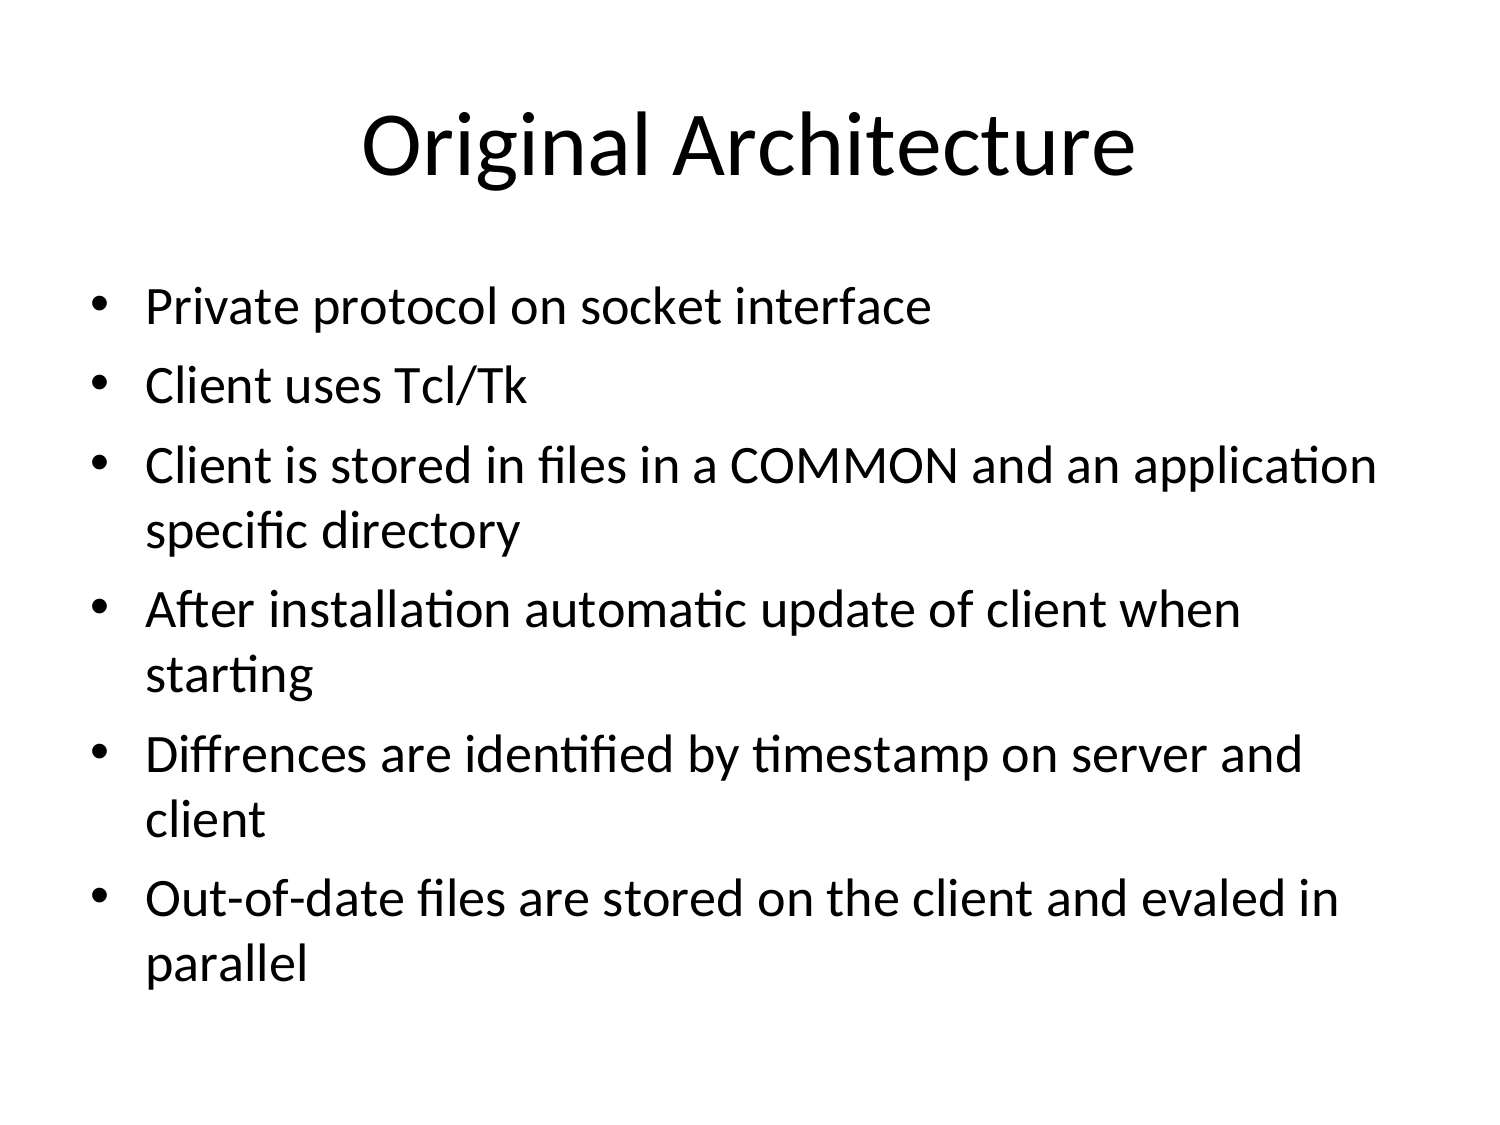

Original Architecture
Private protocol on socket interface
Client uses Tcl/Tk
Client is stored in files in a COMMON and an application specific directory
After installation automatic update of client when starting
Diffrences are identified by timestamp on server and client
Out-of-date files are stored on the client and evaled in parallel